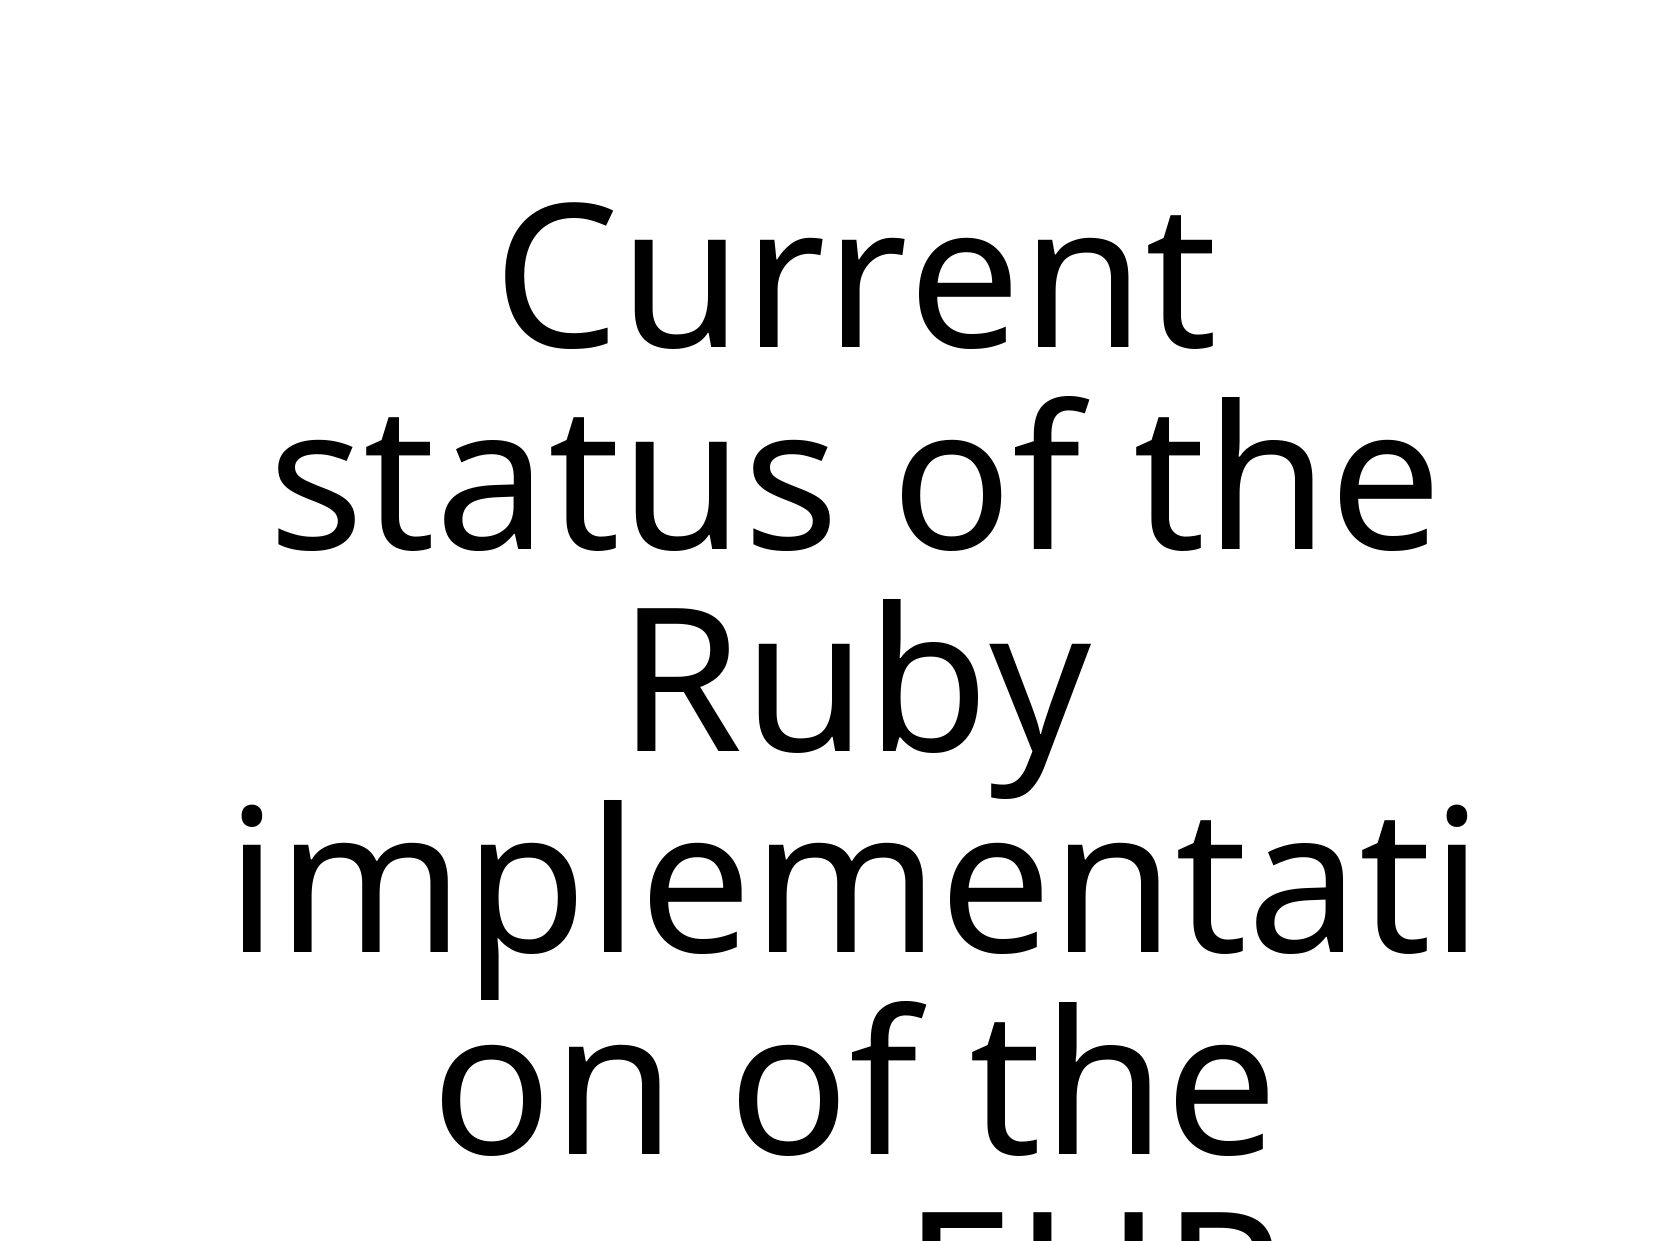

Current status of the Ruby implementation of the openEHR